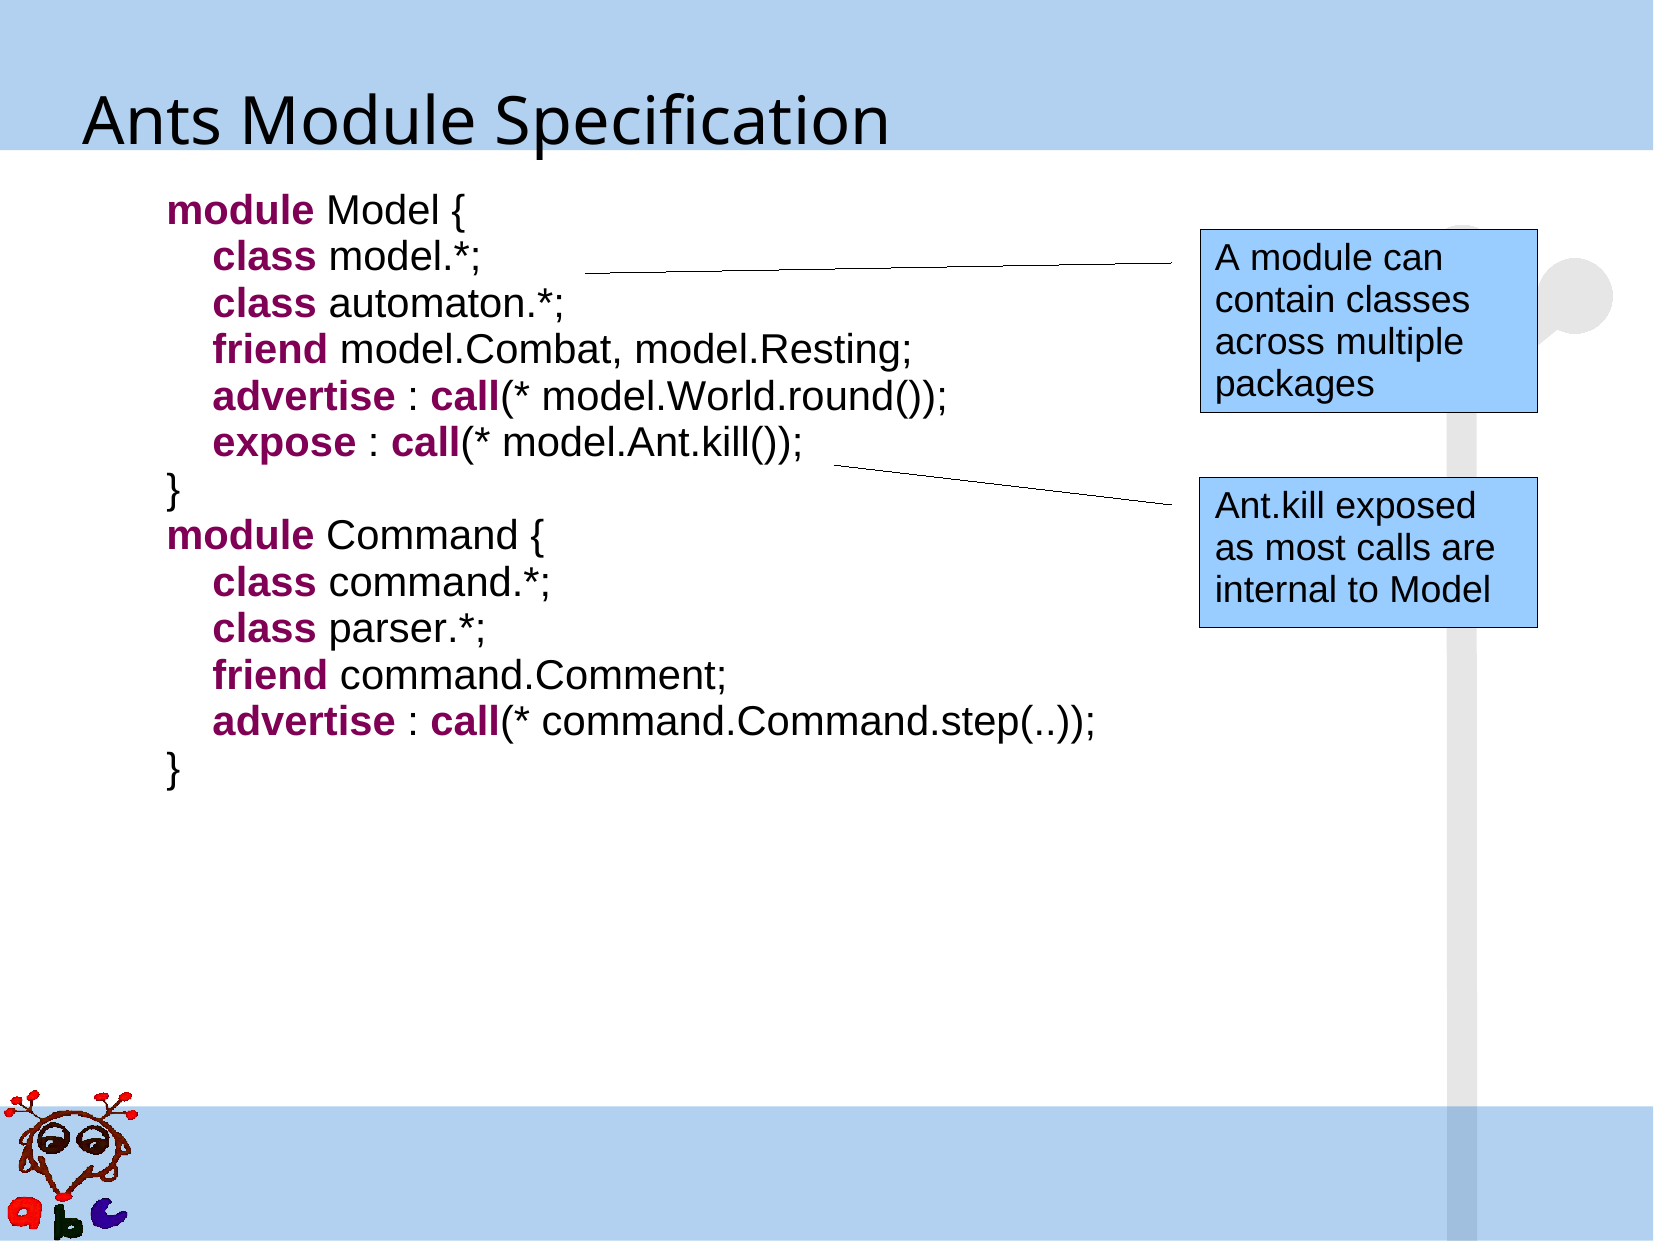

# Ants Module Specification
module Model {
 class model.*;
 class automaton.*;
 friend model.Combat, model.Resting;
 advertise : call(* model.World.round());
 expose : call(* model.Ant.kill());
}
module Command {
 class command.*;
 class parser.*;
 friend command.Comment;
 advertise : call(* command.Command.step(..));
}
A module can contain classes across multiple packages
Ant.kill exposed as most calls are internal to Model